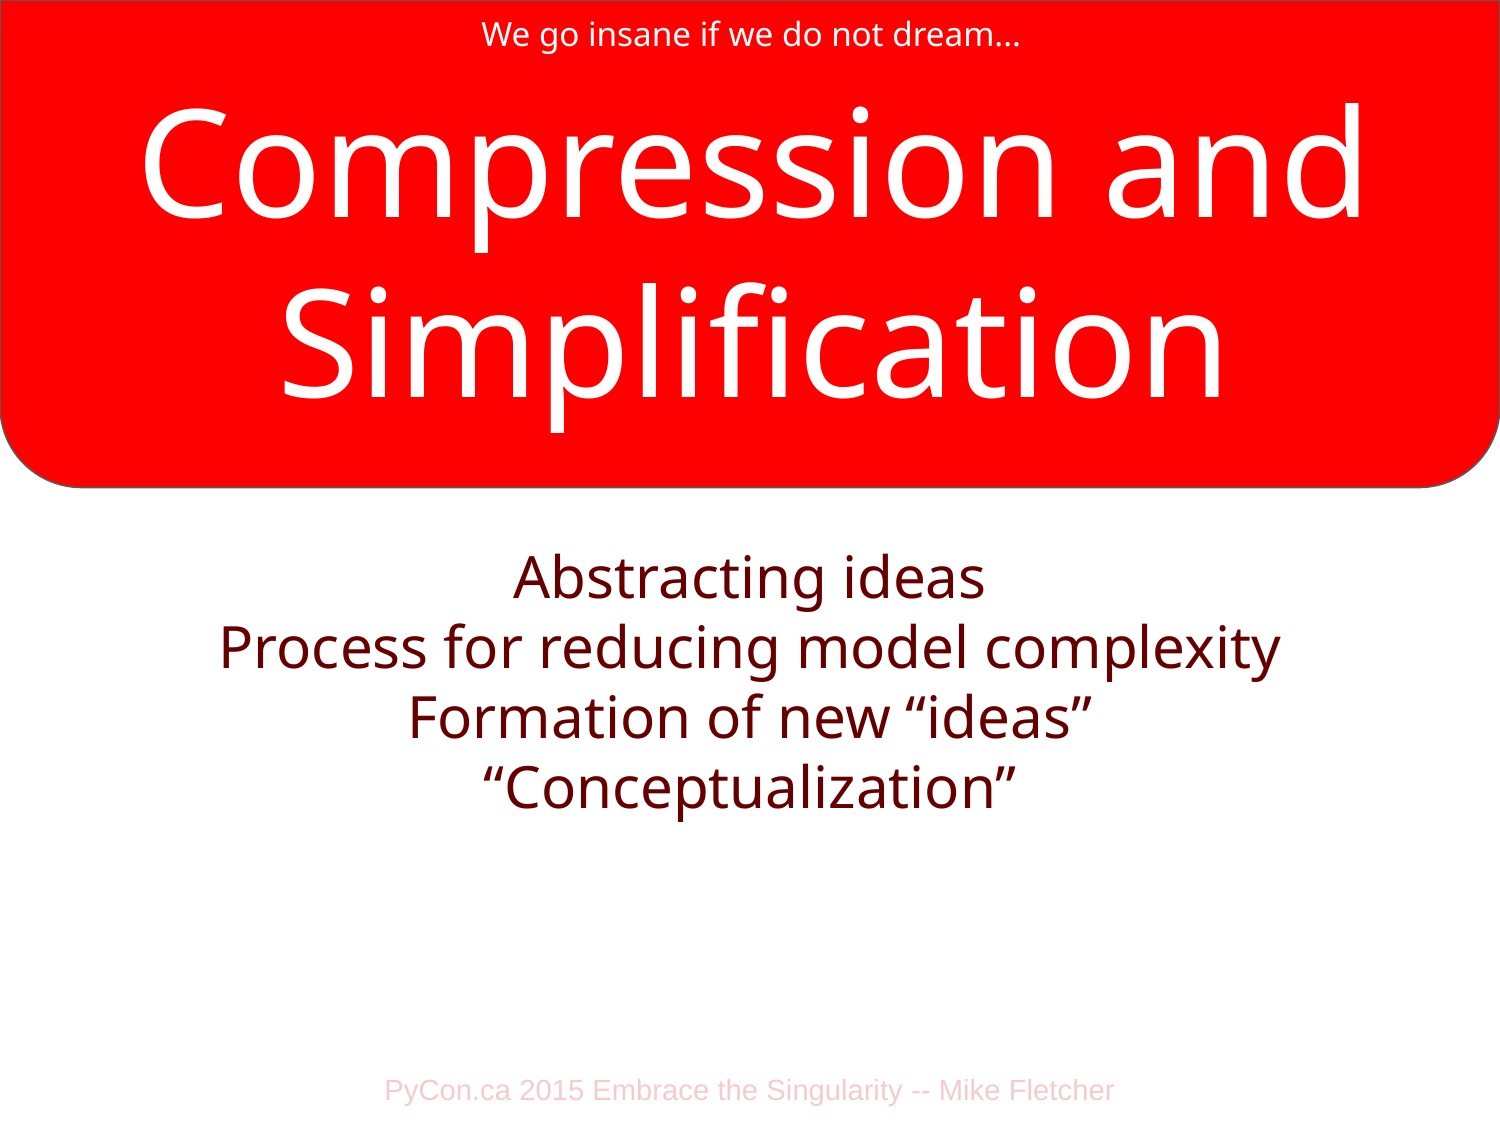

We go insane if we do not dream...
# Compression and Simplification
Abstracting ideas
Process for reducing model complexity
Formation of new “ideas”
“Conceptualization”